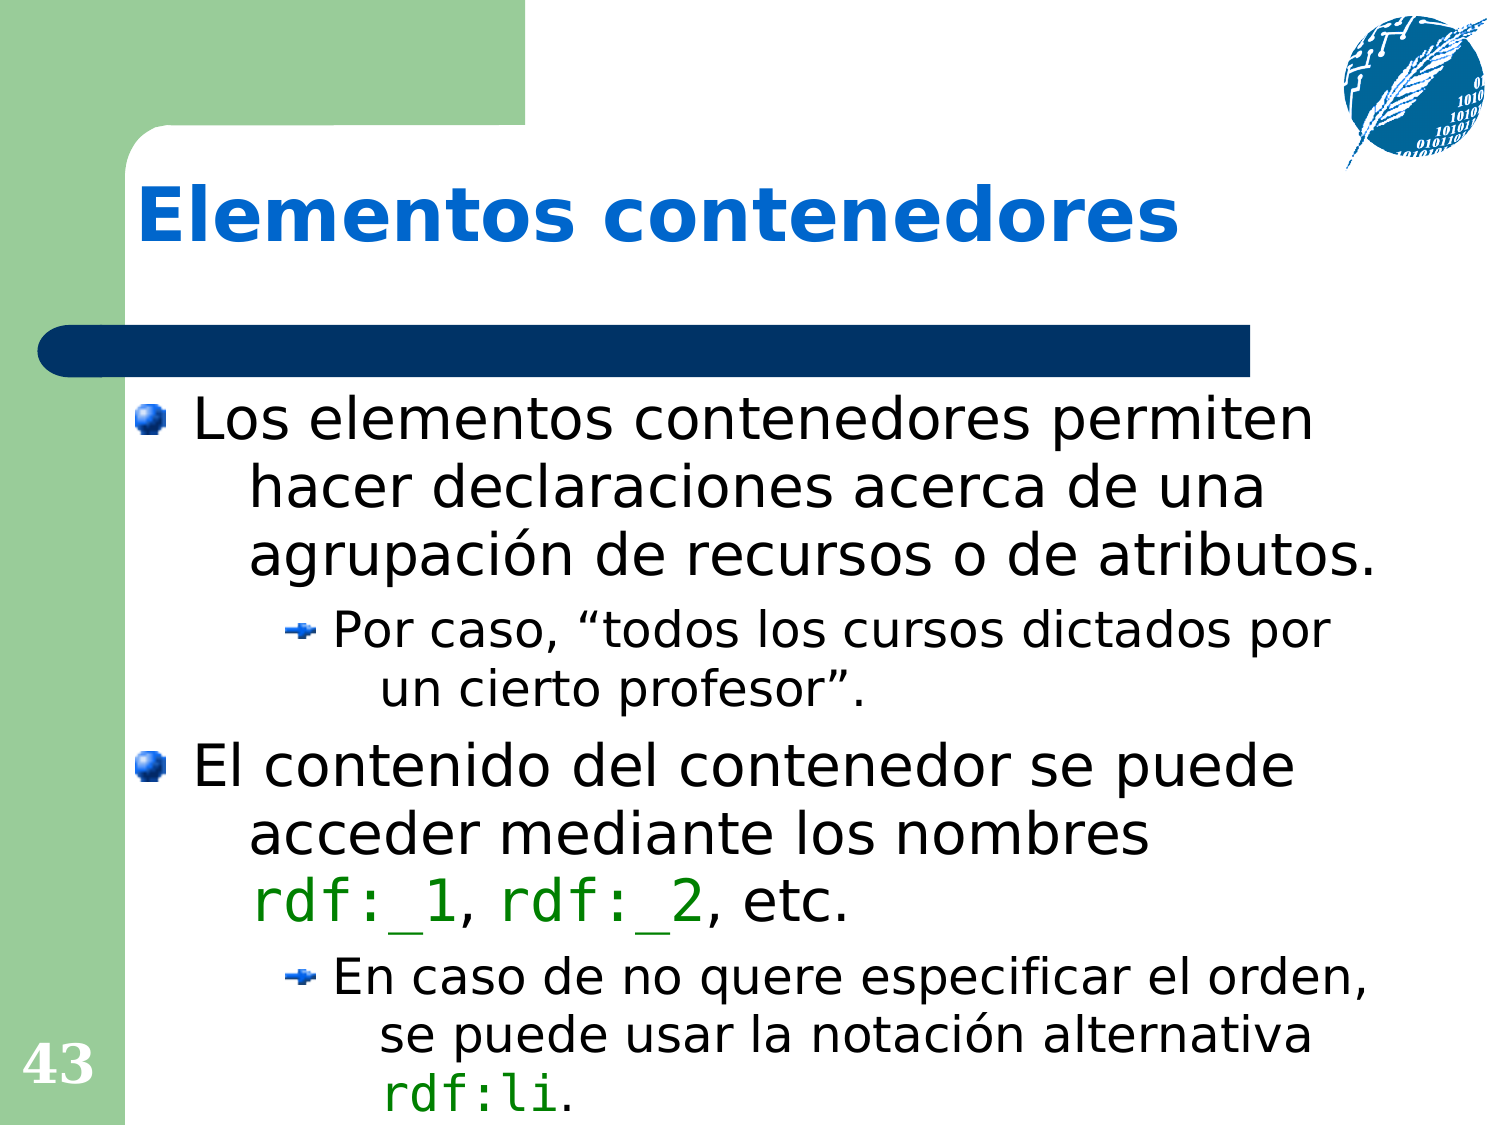

# Elementos contenedores
Los elementos contenedores permiten hacer declaraciones acerca de una agrupación de recursos o de atributos.
Por caso, “todos los cursos dictados por un cierto profesor”.
El contenido del contenedor se puede acceder mediante los nombres rdf:_1, rdf:_2, etc.
En caso de no quere especificar el orden, se puede usar la notación alternativa rdf:li.
43